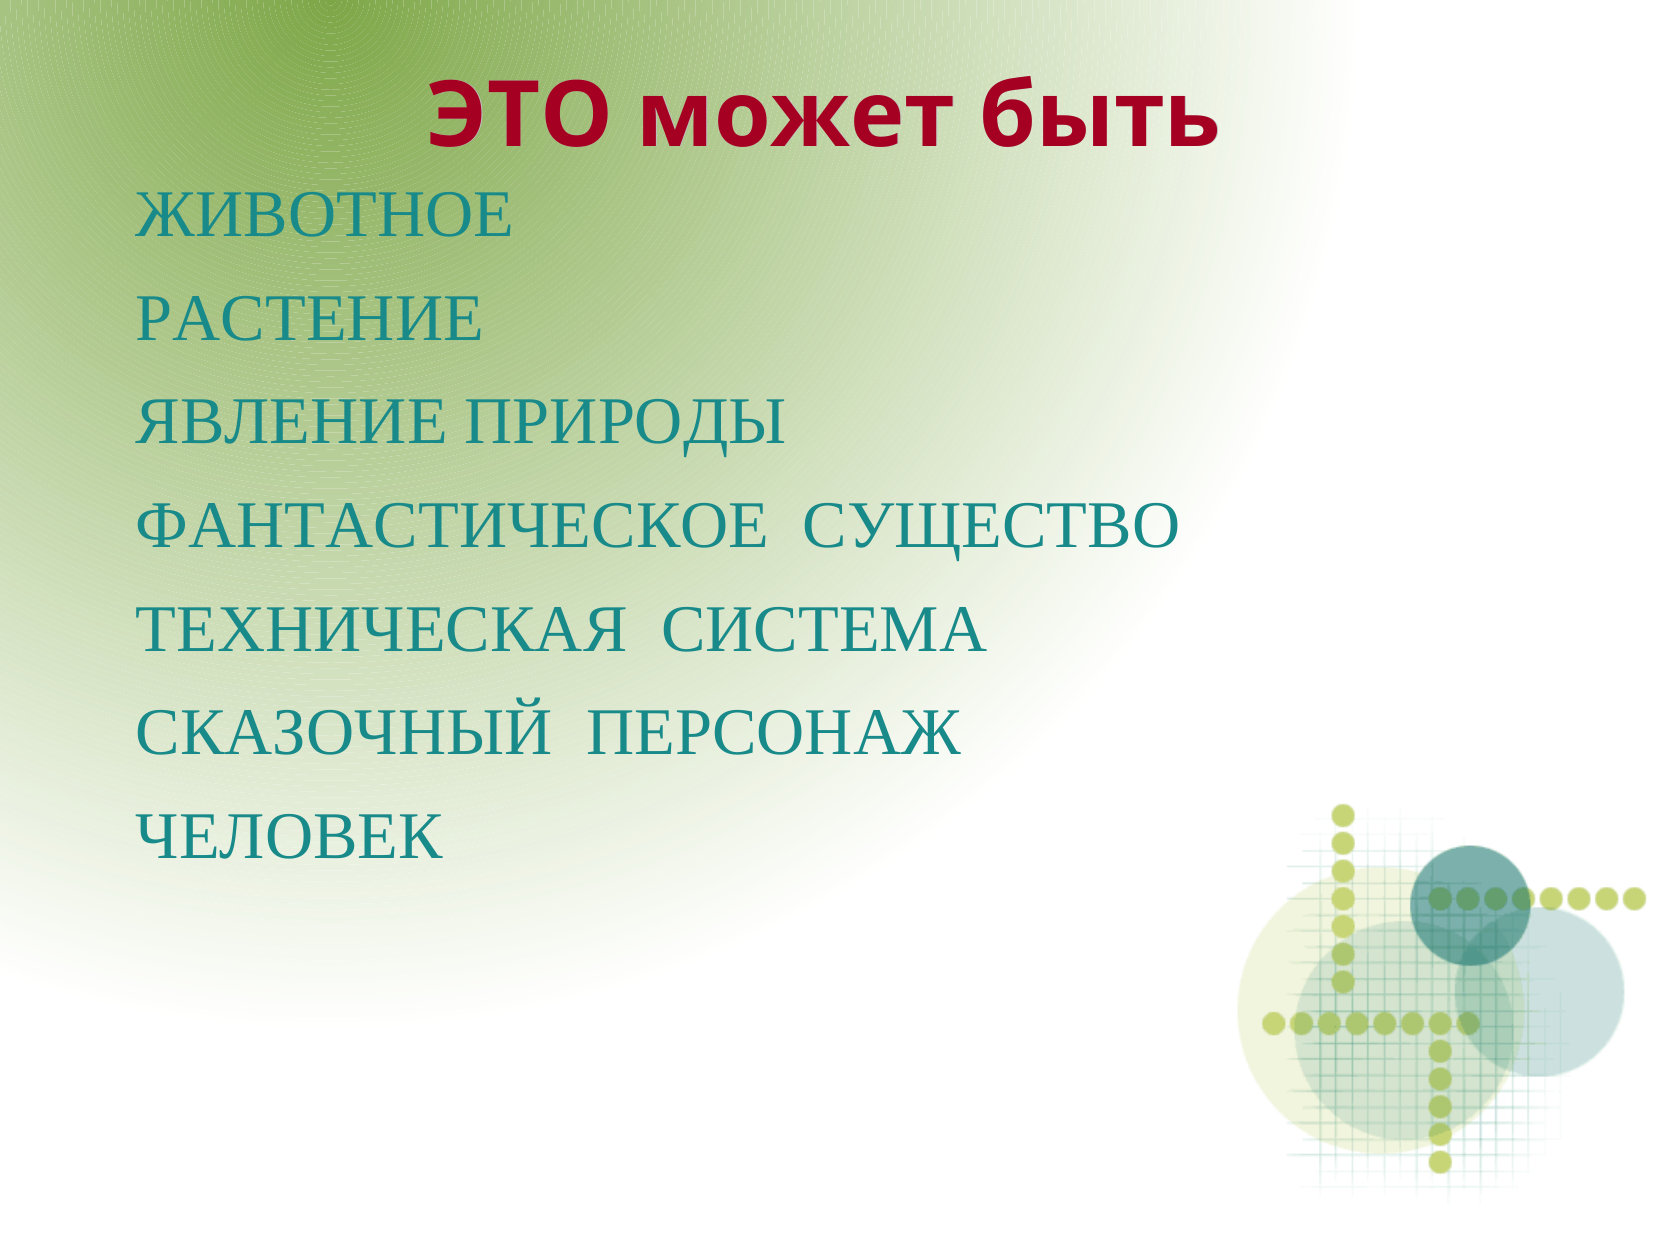

# ЭТО может быть
ЖИВОТНОЕ
РАСТЕНИЕ
ЯВЛЕНИЕ ПРИРОДЫ
ФАНТАСТИЧЕСКОЕ СУЩЕСТВО
ТЕХНИЧЕСКАЯ СИСТЕМА
СКАЗОЧНЫЙ ПЕРСОНАЖ
ЧЕЛОВЕК